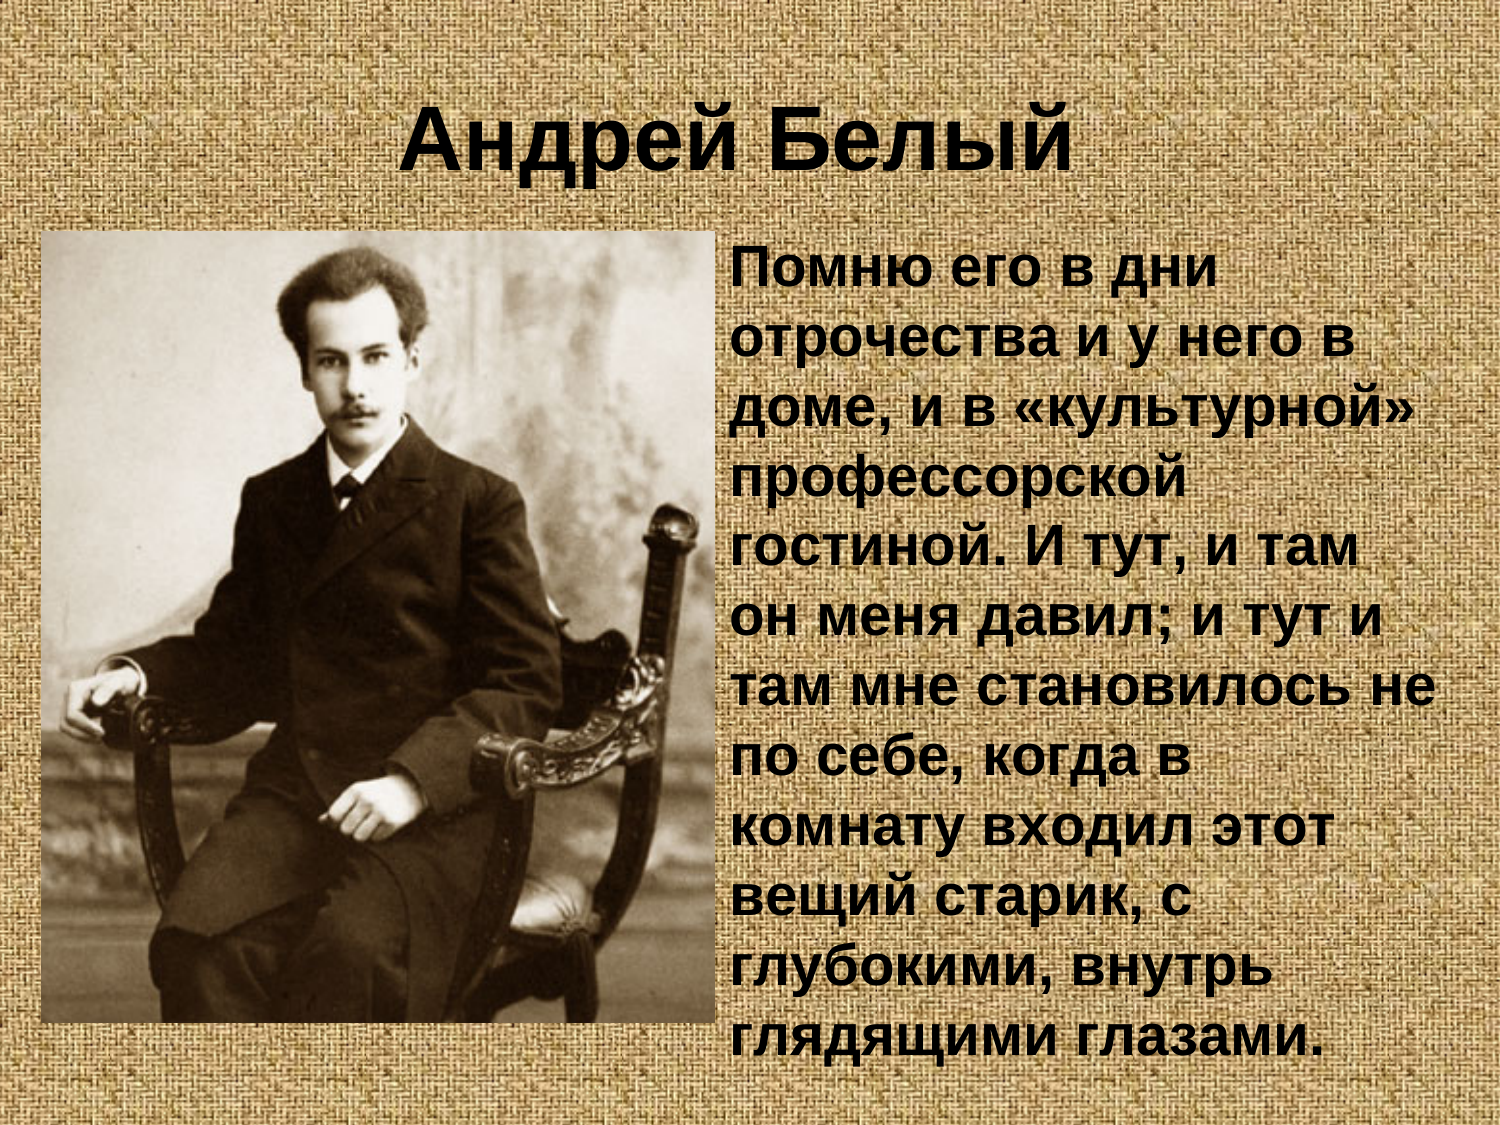

# Андрей Белый
Помню его в дни отрочества и у него в доме, и в «культурной» профессорской гостиной. И тут, и там он меня давил; и тут и там мне становилось не по себе, когда в комнату входил этот вещий старик, с глубокими, внутрь глядящими глазами.